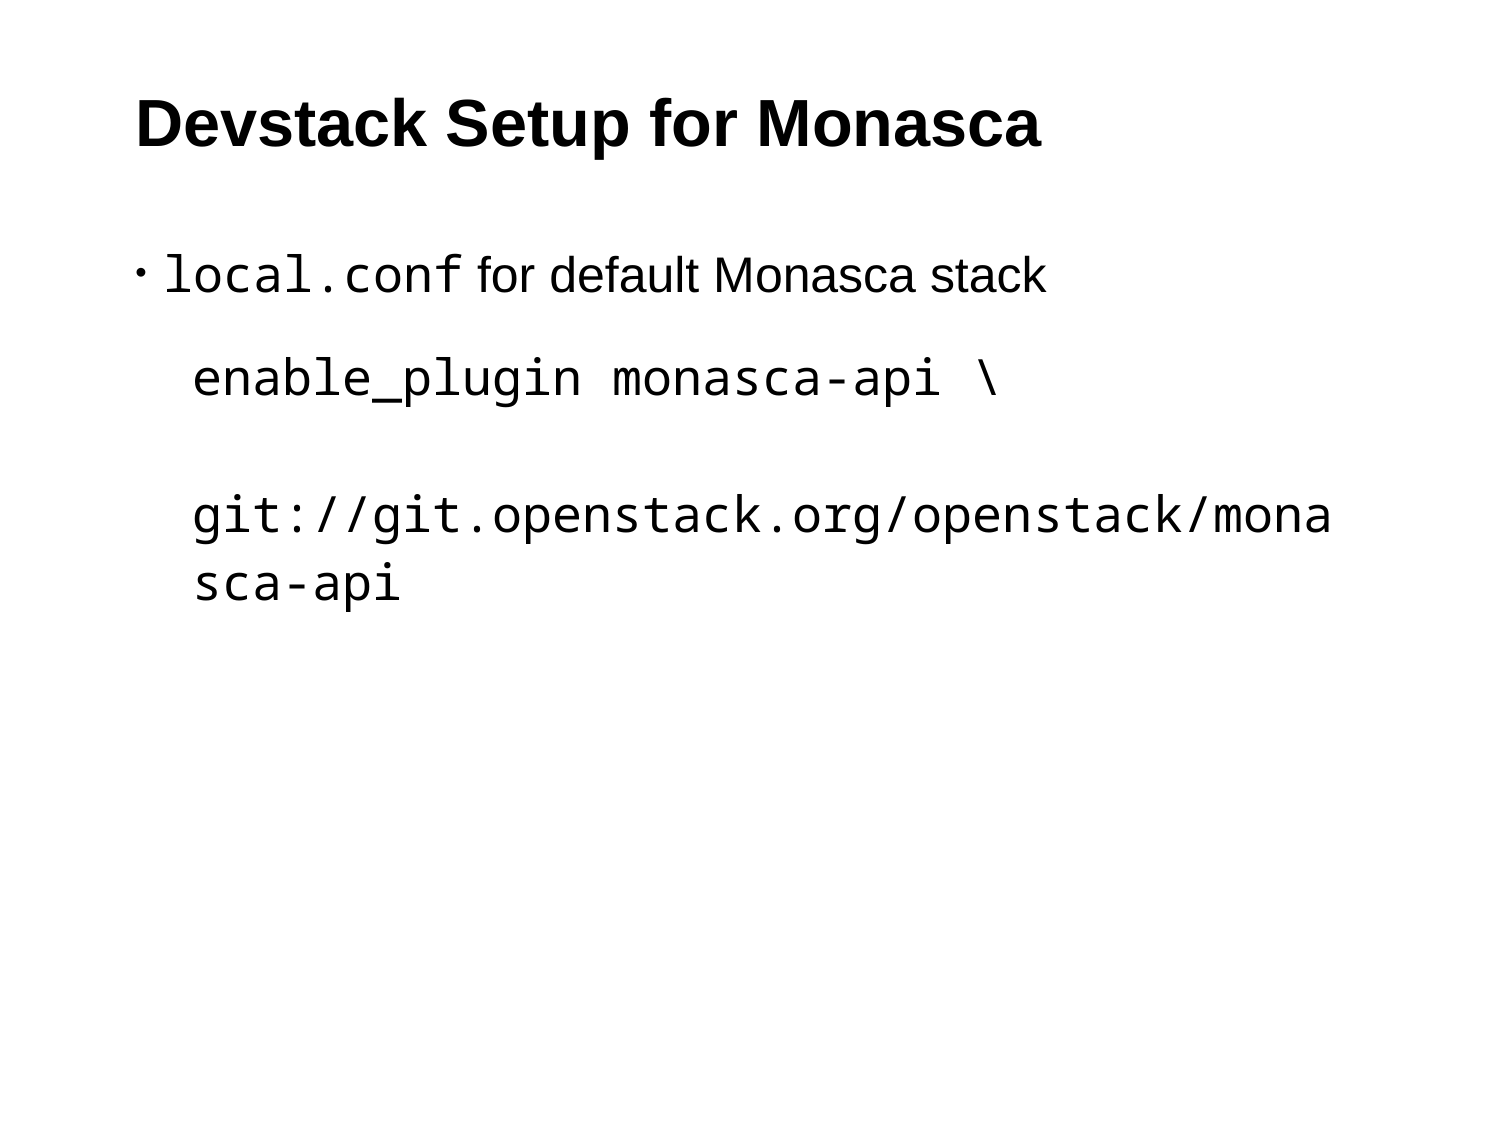

# Devstack Setup for Monasca
local.conf for default Monasca stack
enable_plugin monasca-api \
 git://git.openstack.org/openstack/monasca-api